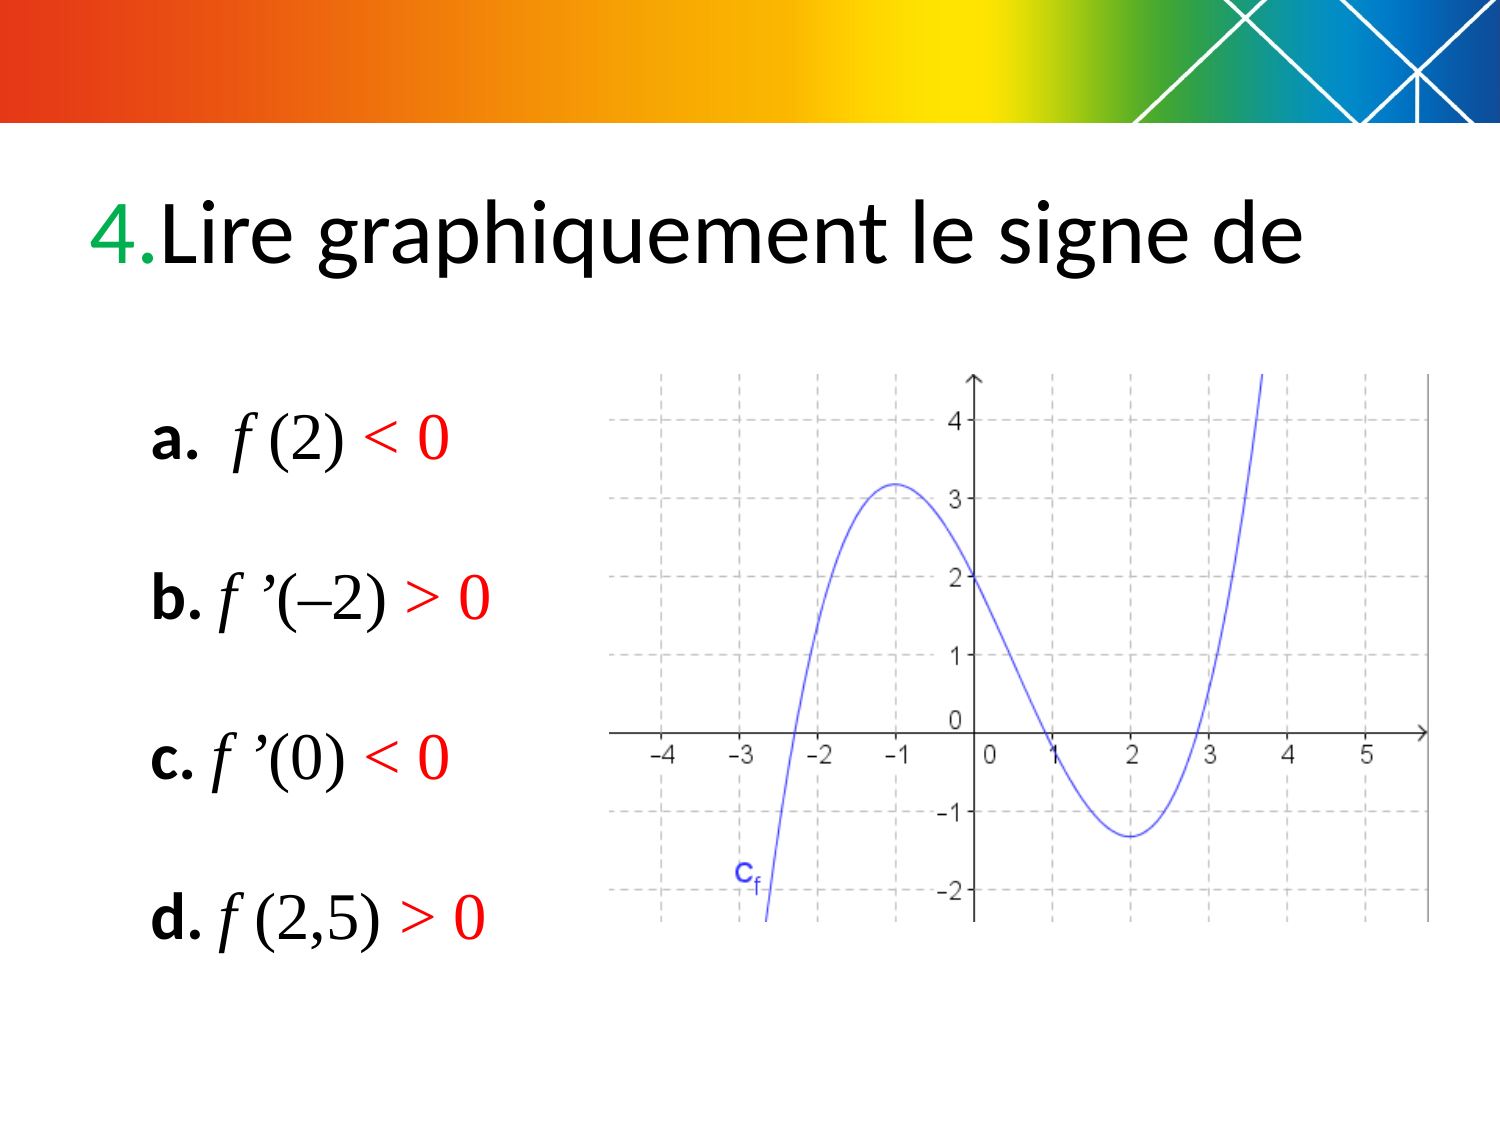

# 4.Lire graphiquement le signe de
a. f (2) < 0
b. f ’(–2) > 0
c. f ’(0) < 0
d. f (2,5) > 0